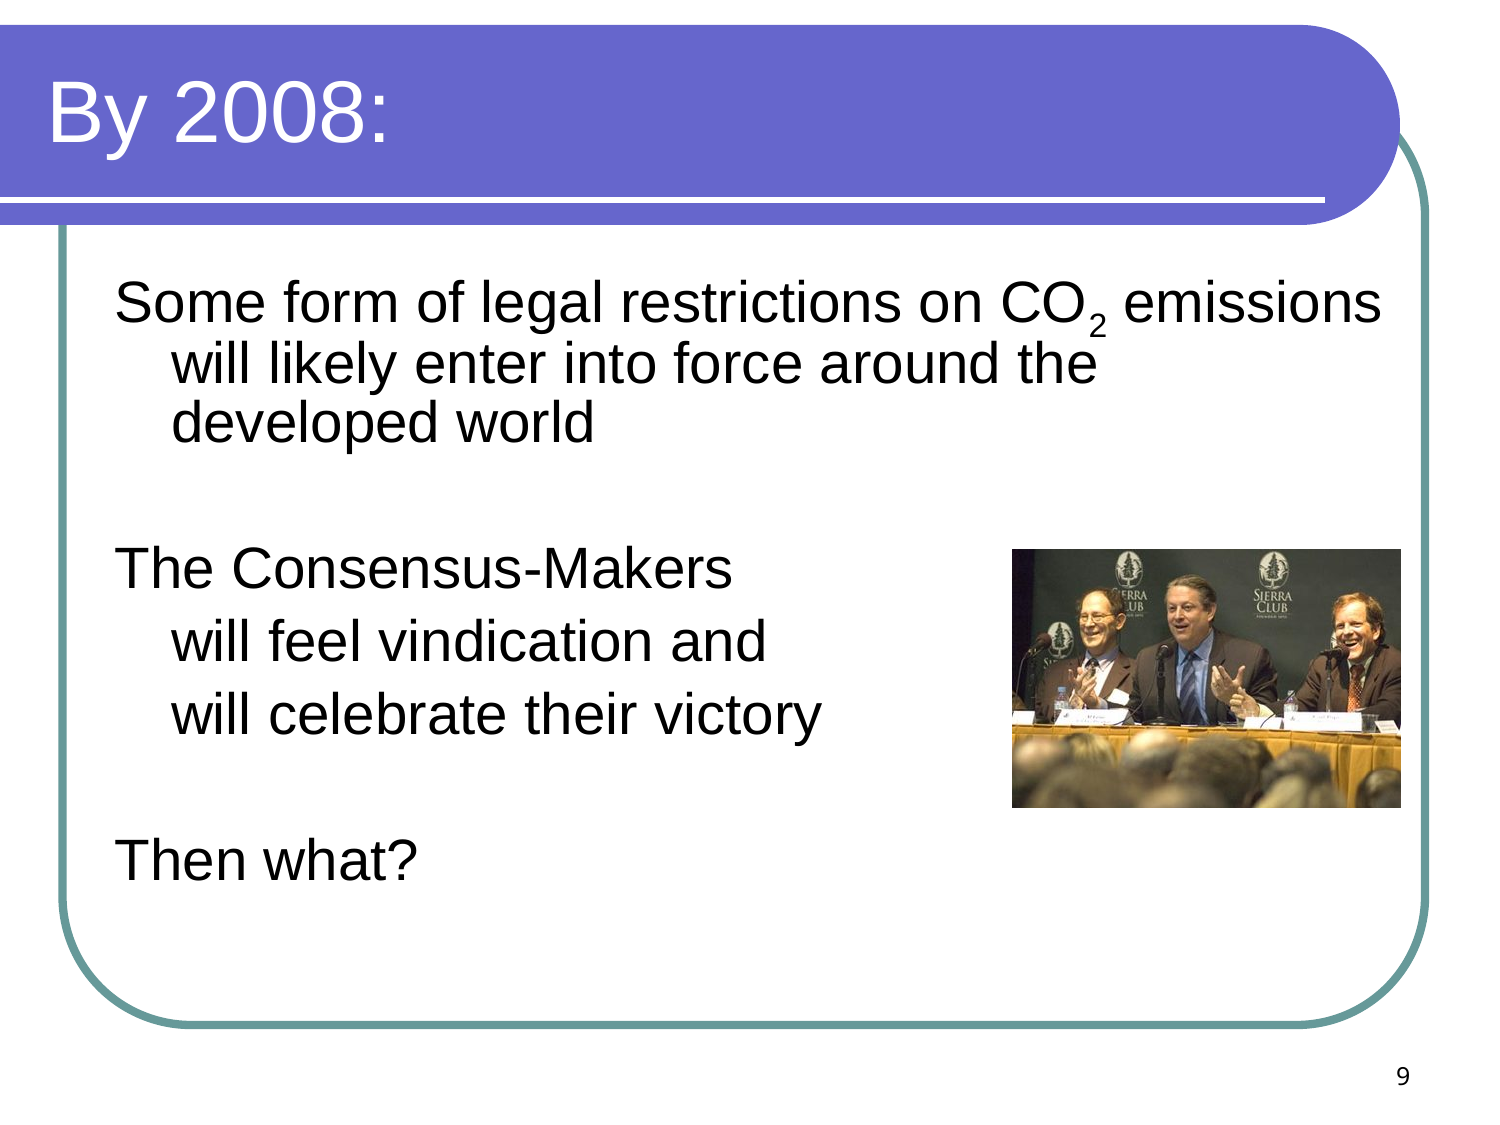

# By 2008:
Some form of legal restrictions on CO2 emissions will likely enter into force around the developed world
The Consensus-Makers
	will feel vindication and
	will celebrate their victory
Then what?
9